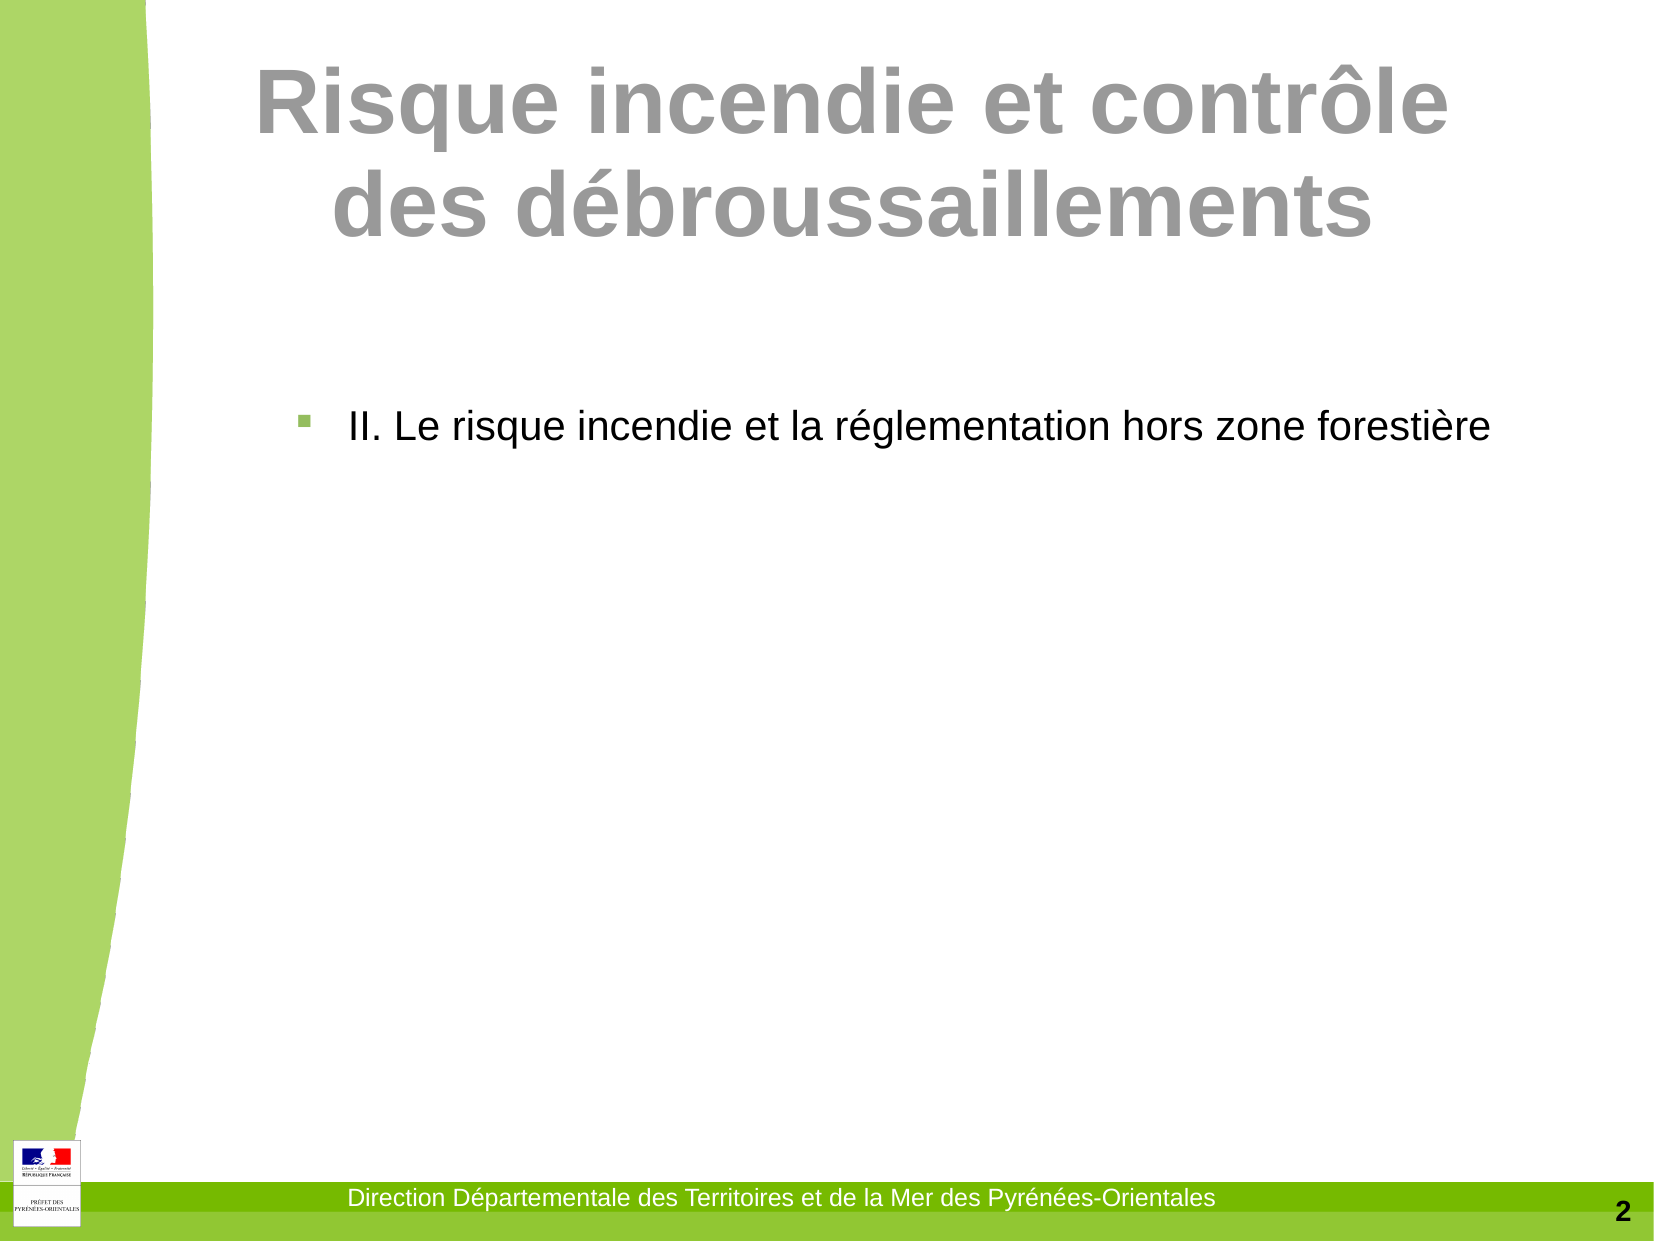

# Risque incendie et contrôle des débroussaillements
II. Le risque incendie et la réglementation hors zone forestière
Direction Départementale des Territoires et de la Mer des Pyrénées-Orientales
2